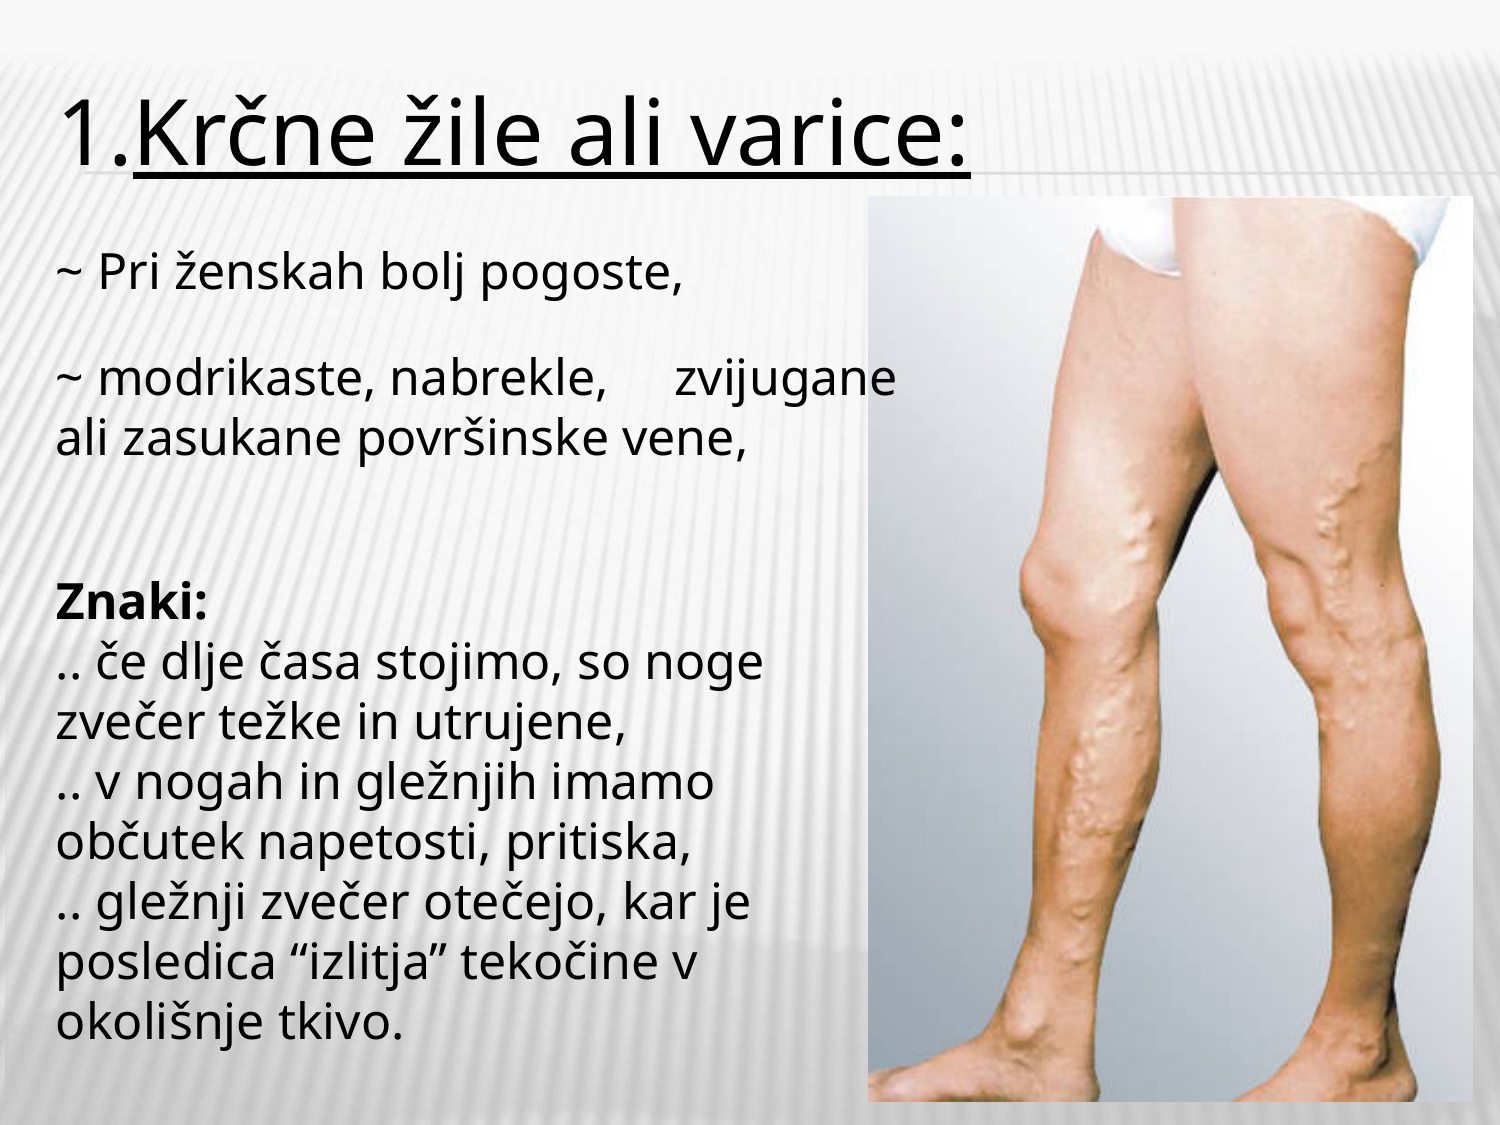

Krčne žile ali varice:
~ Pri ženskah bolj pogoste,
~ modrikaste, nabrekle, zvijugane ali zasukane površinske vene,
Znaki:
.. če dlje časa stojimo, so noge zvečer težke in utrujene,
.. v nogah in gležnjih imamo občutek napetosti, pritiska,
.. gležnji zvečer otečejo, kar je posledica “izlitja” tekočine v okolišnje tkivo.